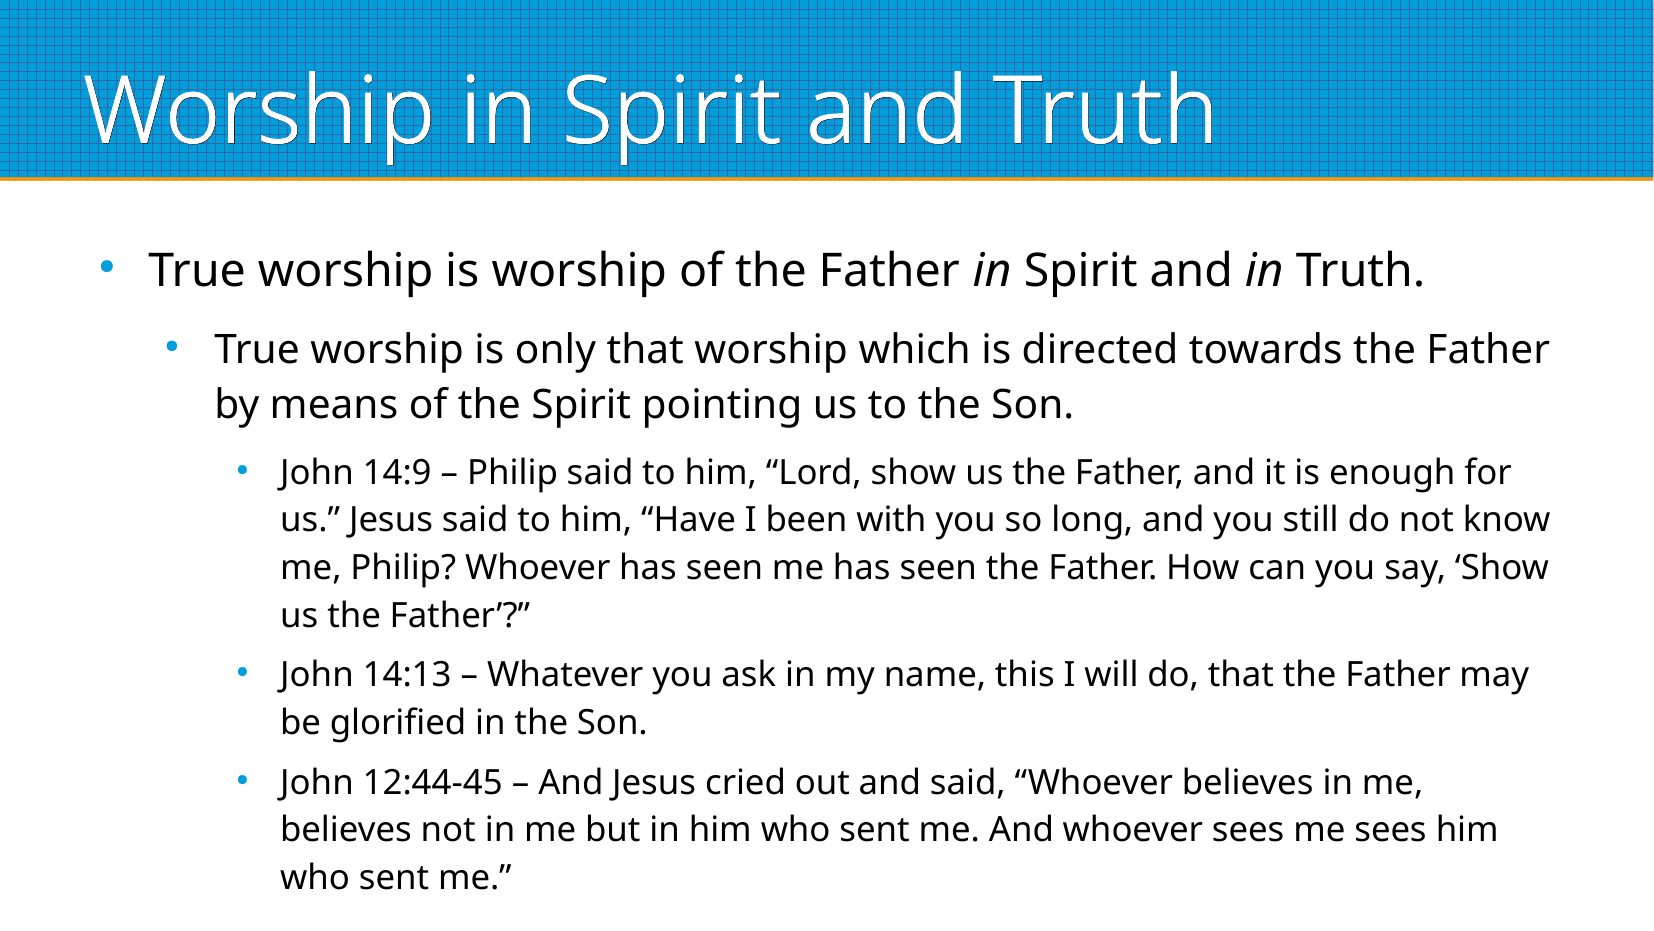

# Worship in Spirit and Truth
True worship is worship of the Father in Spirit and in Truth.
True worship is only that worship which is directed towards the Father by means of the Spirit pointing us to the Son.
John 14:9 – Philip said to him, “Lord, show us the Father, and it is enough for us.” Jesus said to him, “Have I been with you so long, and you still do not know me, Philip? Whoever has seen me has seen the Father. How can you say, ‘Show us the Father’?”
John 14:13 – Whatever you ask in my name, this I will do, that the Father may be glorified in the Son.
John 12:44-45 – And Jesus cried out and said, “Whoever believes in me, believes not in me but in him who sent me. And whoever sees me sees him who sent me.”